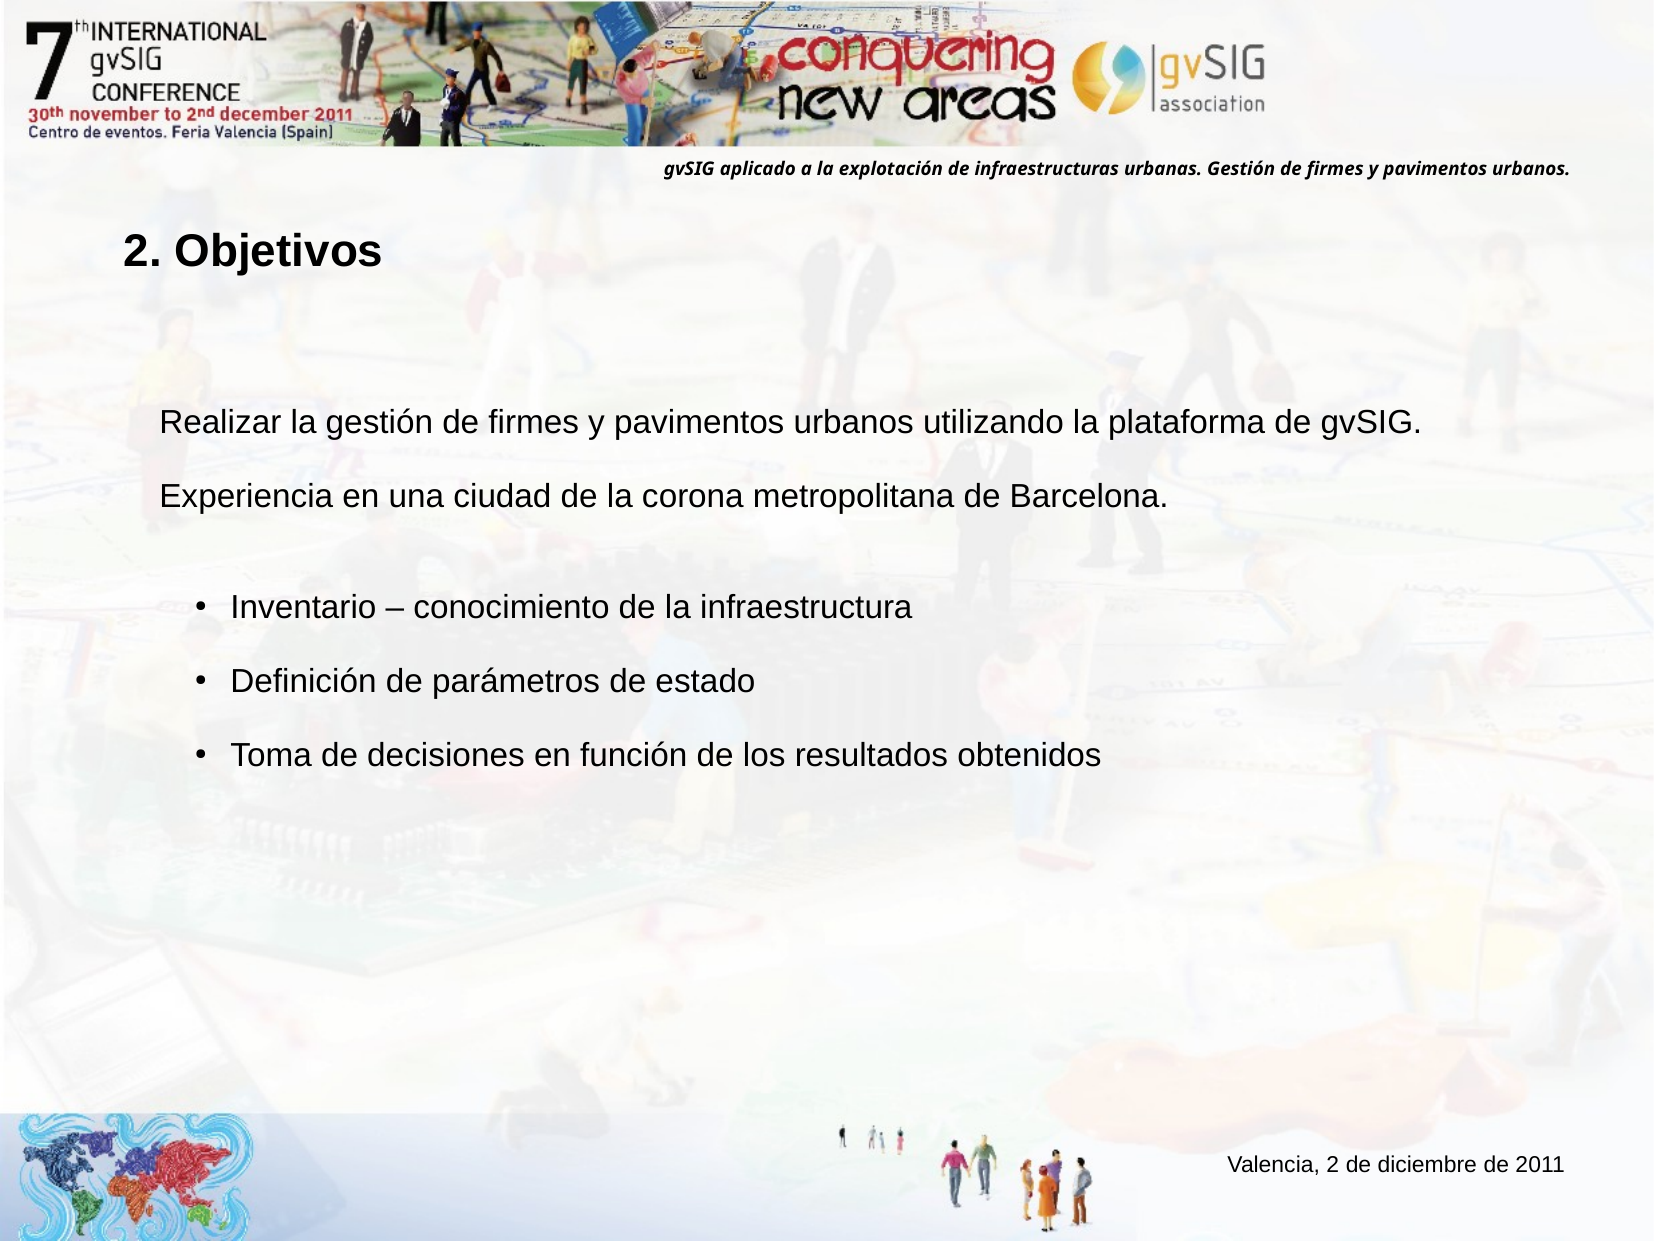

# gvSIG aplicado a la explotación de infraestructuras urbanas. Gestión de firmes y pavimentos urbanos.
2. Objetivos
Realizar la gestión de firmes y pavimentos urbanos utilizando la plataforma de gvSIG.
Experiencia en una ciudad de la corona metropolitana de Barcelona.
Inventario – conocimiento de la infraestructura
Definición de parámetros de estado
Toma de decisiones en función de los resultados obtenidos